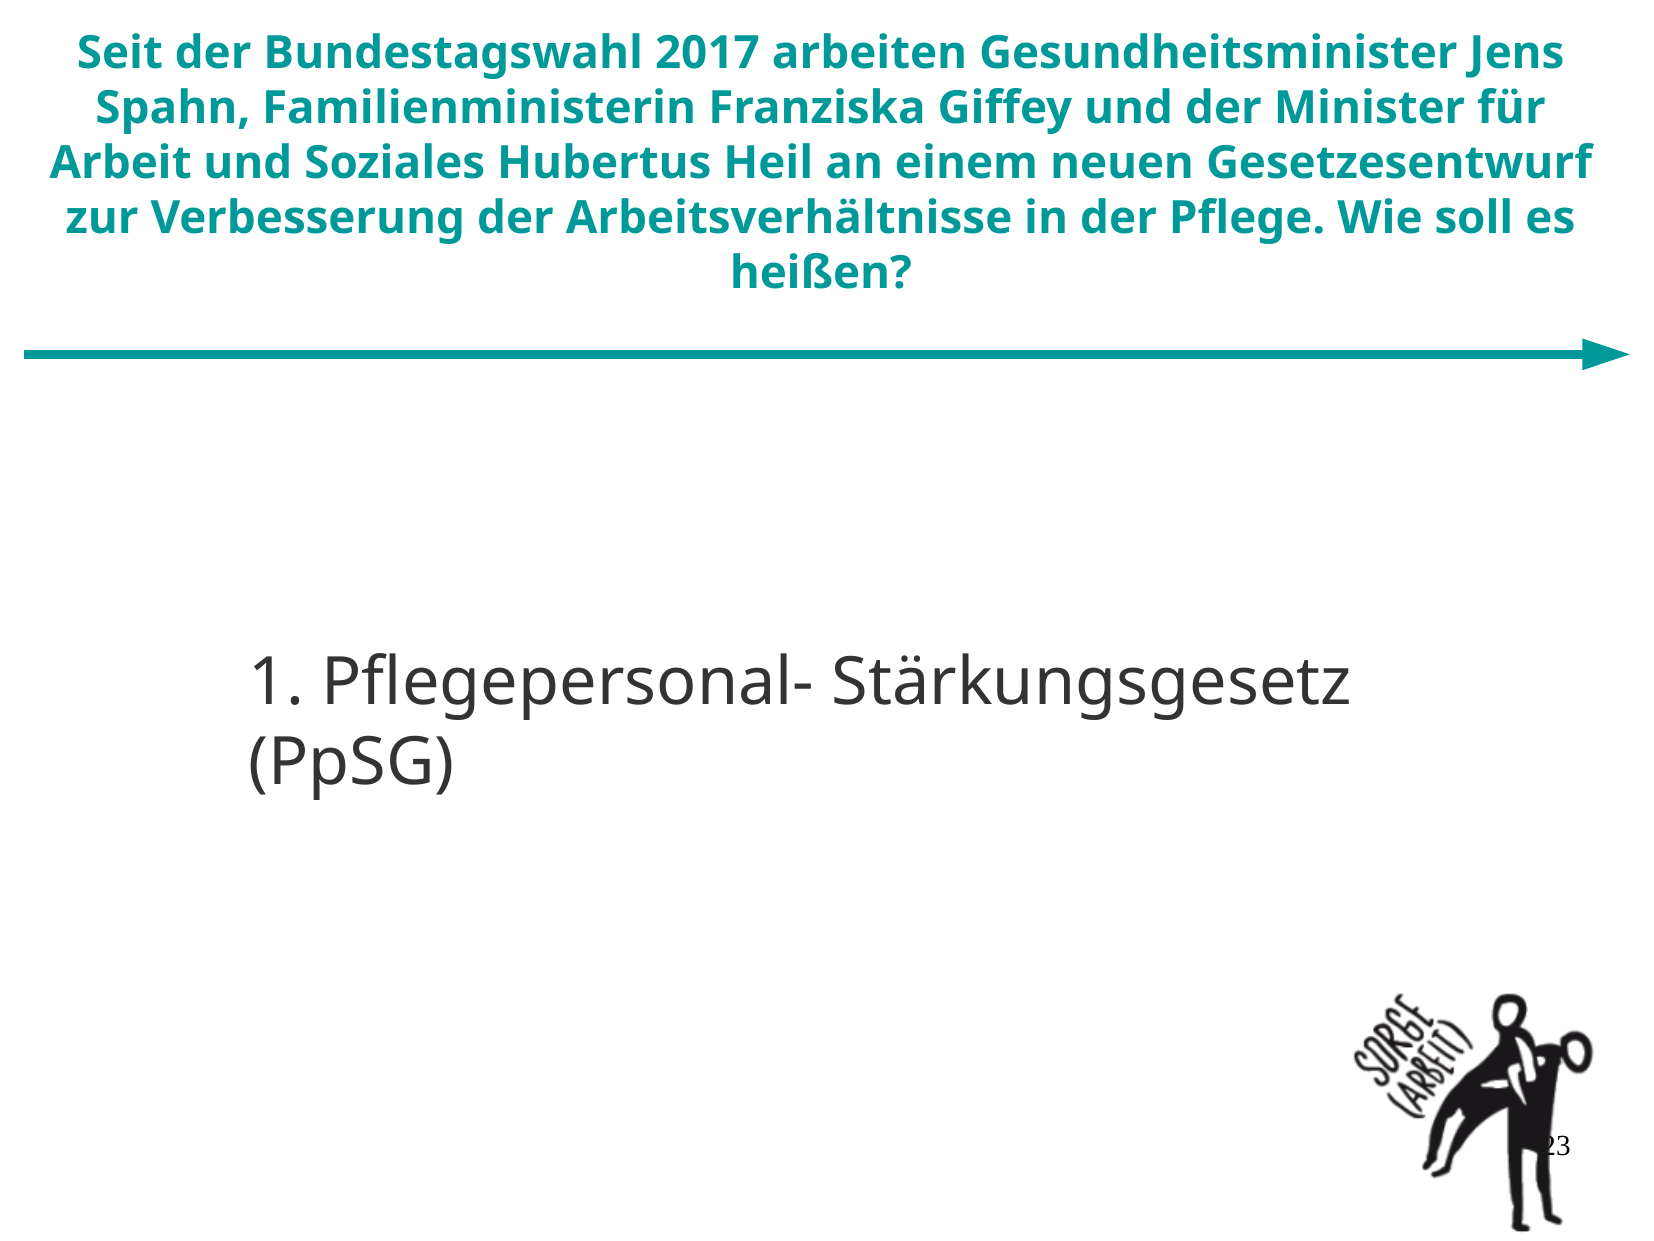

# Seit der Bundestagswahl 2017 arbeiten Gesundheitsminister Jens Spahn, Familienministerin Franziska Giffey und der Minister für Arbeit und Soziales Hubertus Heil an einem neuen Gesetzesentwurf zur Verbesserung der Arbeitsverhältnisse in der Pflege. Wie soll es heißen?
1. Pflegepersonal- Stärkungsgesetz (PpSG)
23